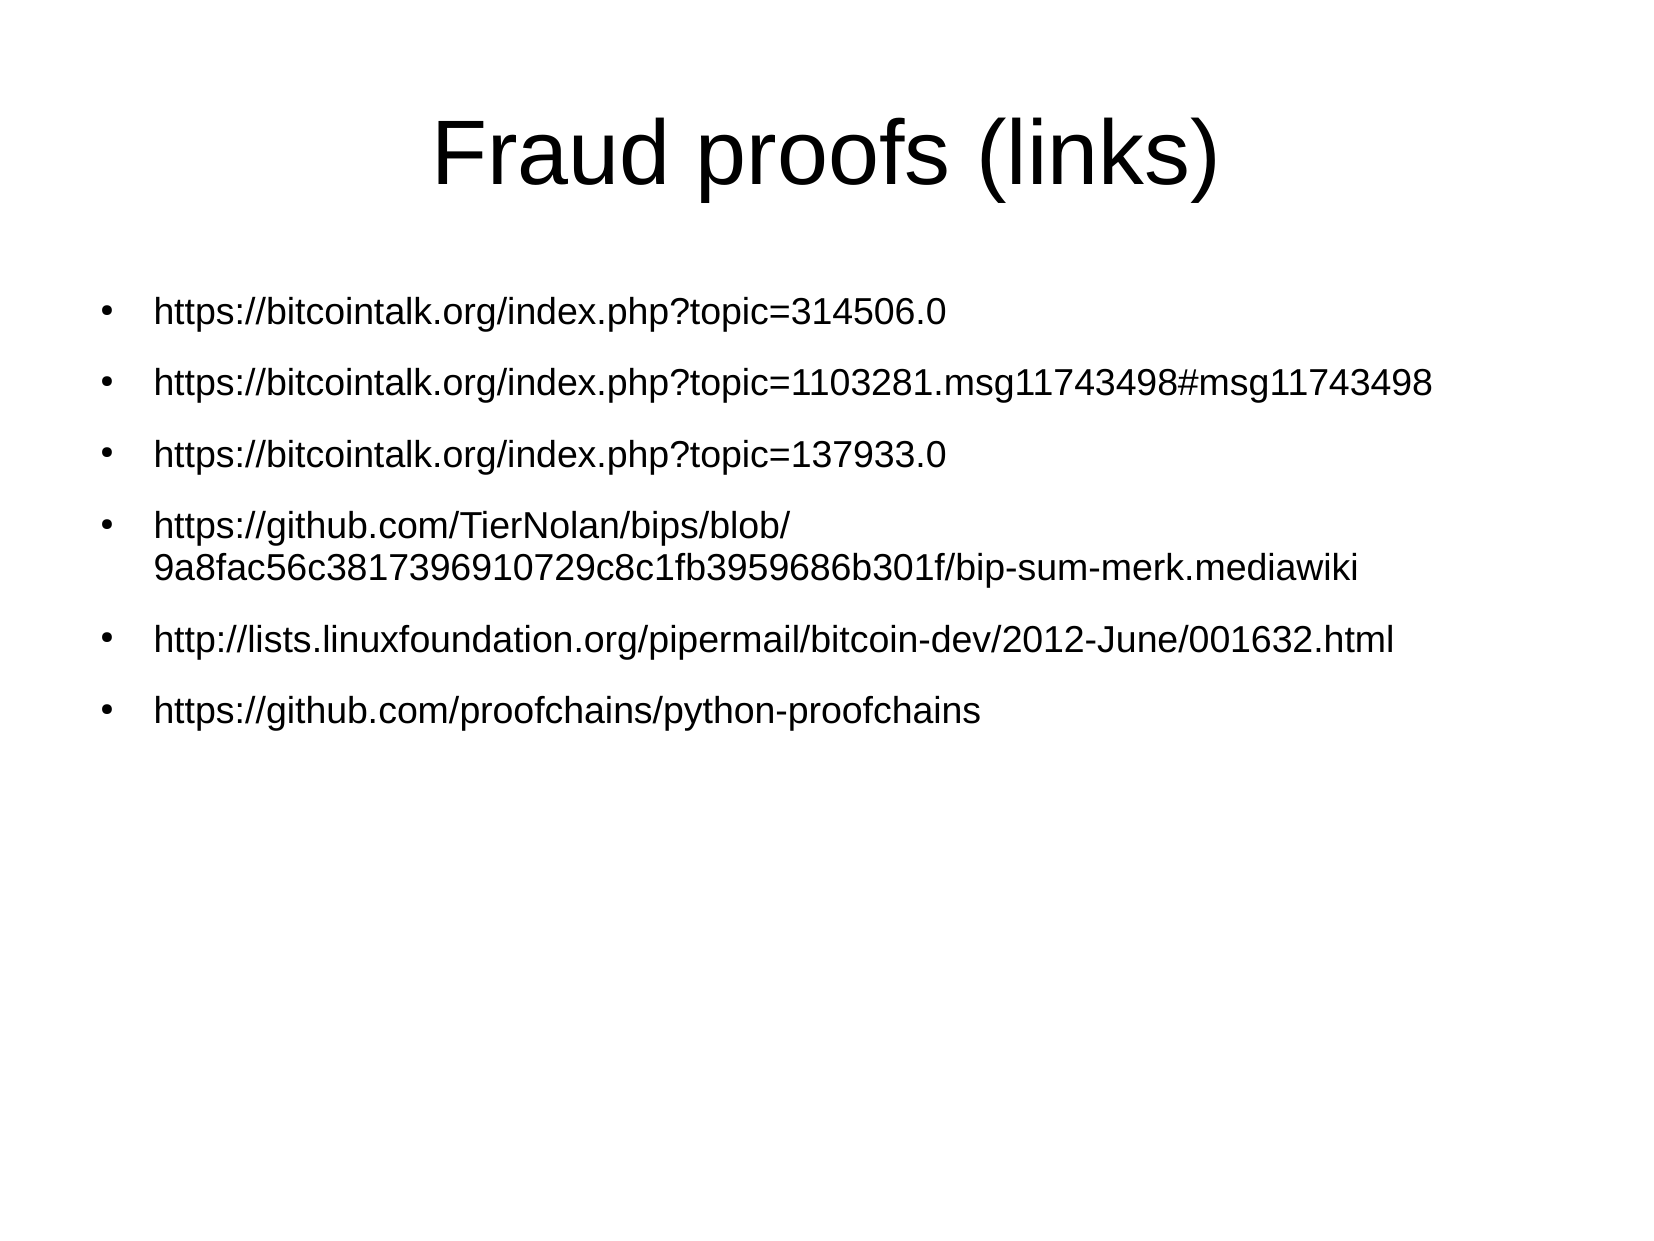

# Fraud proofs (links)
https://bitcointalk.org/index.php?topic=314506.0
https://bitcointalk.org/index.php?topic=1103281.msg11743498#msg11743498
https://bitcointalk.org/index.php?topic=137933.0
https://github.com/TierNolan/bips/blob/9a8fac56c3817396910729c8c1fb3959686b301f/bip-sum-merk.mediawiki
http://lists.linuxfoundation.org/pipermail/bitcoin-dev/2012-June/001632.html
https://github.com/proofchains/python-proofchains